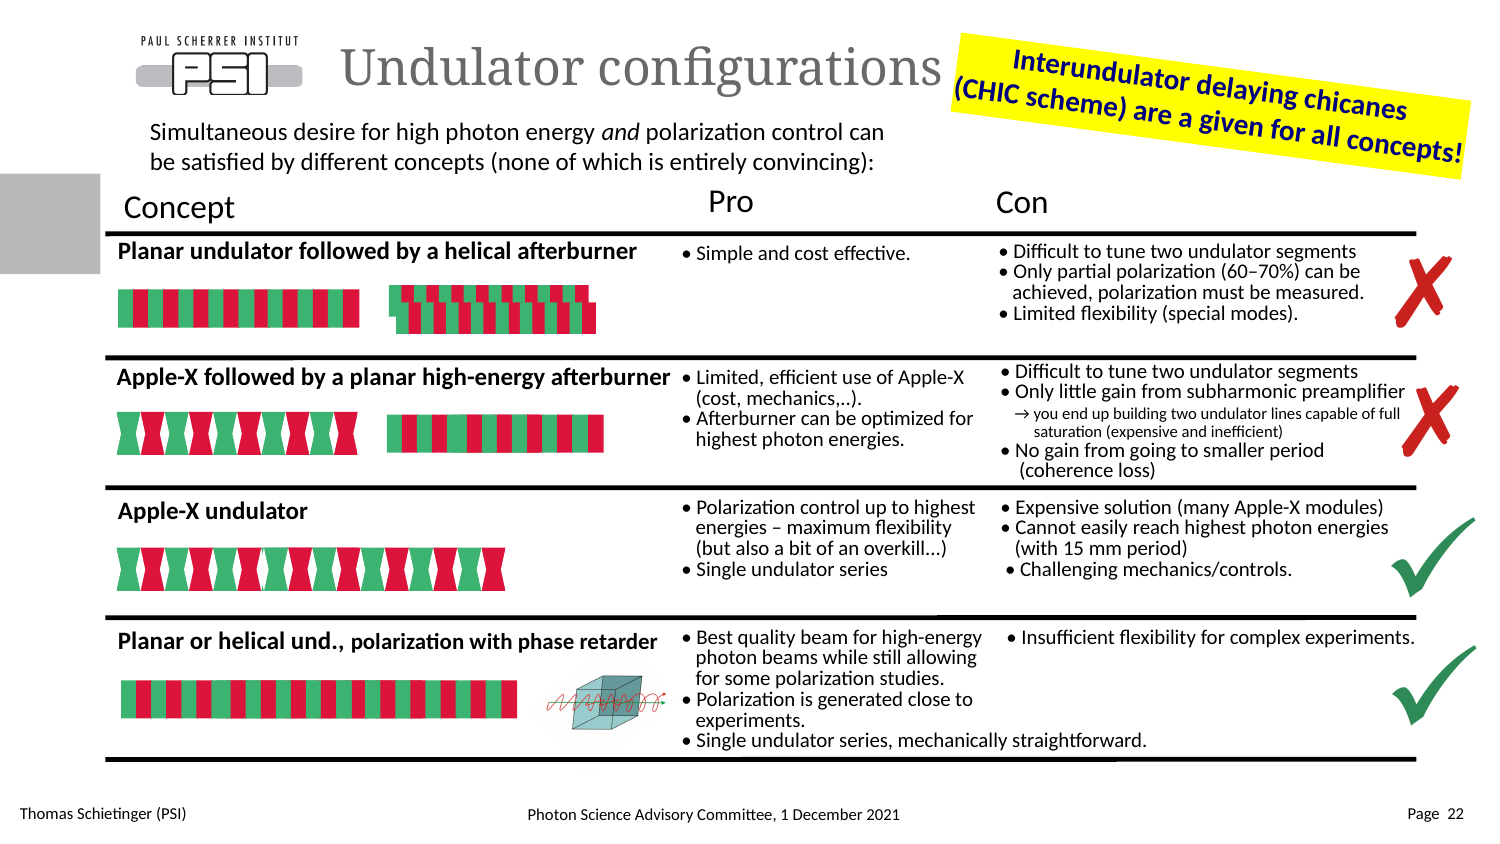

# Undulator configurations
Interundulator delaying chicanes
(CHIC scheme) are a given for all concepts!
Simultaneous desire for high photon energy and polarization control can
be satisfied by different concepts (none of which is entirely convincing):
Pro
Con
Concept

Planar undulator followed by a helical afterburner
• Difficult to tune two undulator segments
• Only partial polarization (60–70%) can be
 achieved, polarization must be measured.
• Limited flexibility (special modes).
• Simple and cost effective.
• Difficult to tune two undulator segments
• Only little gain from subharmonic preamplifier
 → you end up building two undulator lines capable of full
 saturation (expensive and inefficient)
• No gain from going to smaller period
 (coherence loss)

Apple-X followed by a planar high-energy afterburner
• Limited, efficient use of Apple-X
 (cost, mechanics,..).
• Afterburner can be optimized for
 highest photon energies.
• Polarization control up to highest
 energies – maximum flexibility
 (but also a bit of an overkill...)
• Single undulator series
• Expensive solution (many Apple-X modules)
• Cannot easily reach highest photon energies
 (with 15 mm period)
 • Challenging mechanics/controls.
Apple-X undulator

• Best quality beam for high-energy
 photon beams while still allowing
 for some polarization studies.
• Polarization is generated close to
 experiments.
• Single undulator series, mechanically straightforward.
• Insufficient flexibility for complex experiments.
Planar or helical und., polarization with phase retarder
